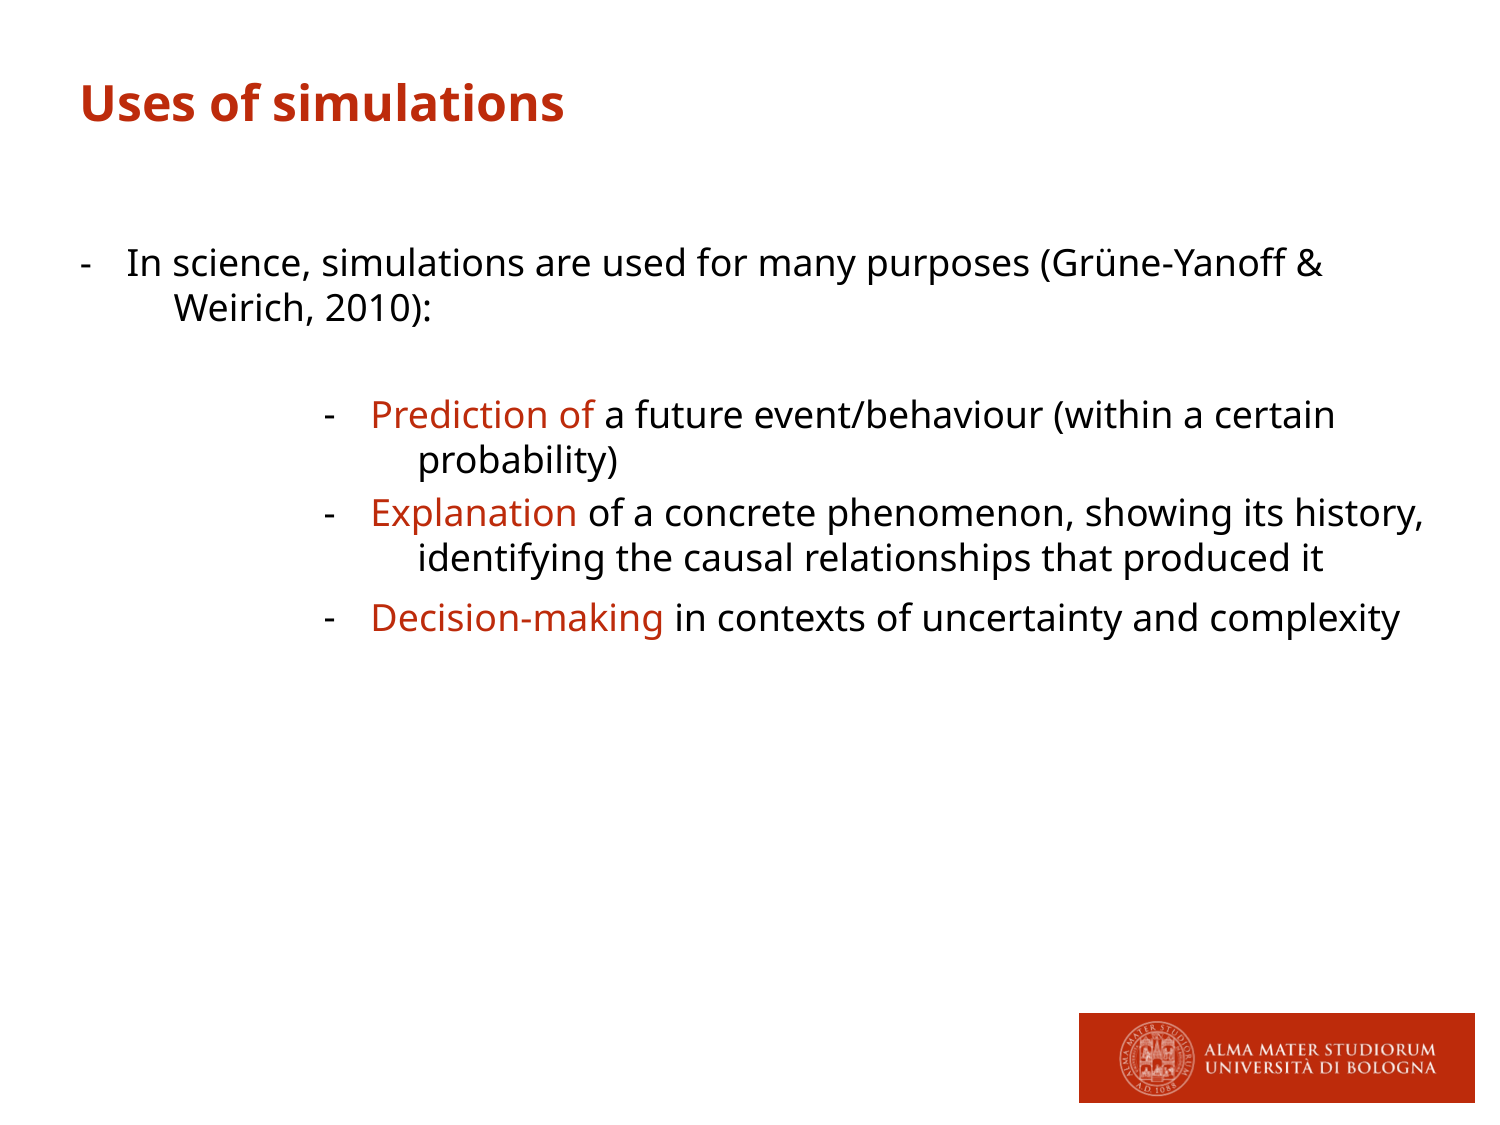

# Uses of simulations
In science, simulations are used for many purposes (Grüne-Yanoff & Weirich, 2010):
Prediction of a future event/behaviour (within a certain probability)
Explanation of a concrete phenomenon, showing its history, identifying the causal relationships that produced it
Decision-making in contexts of uncertainty and complexity